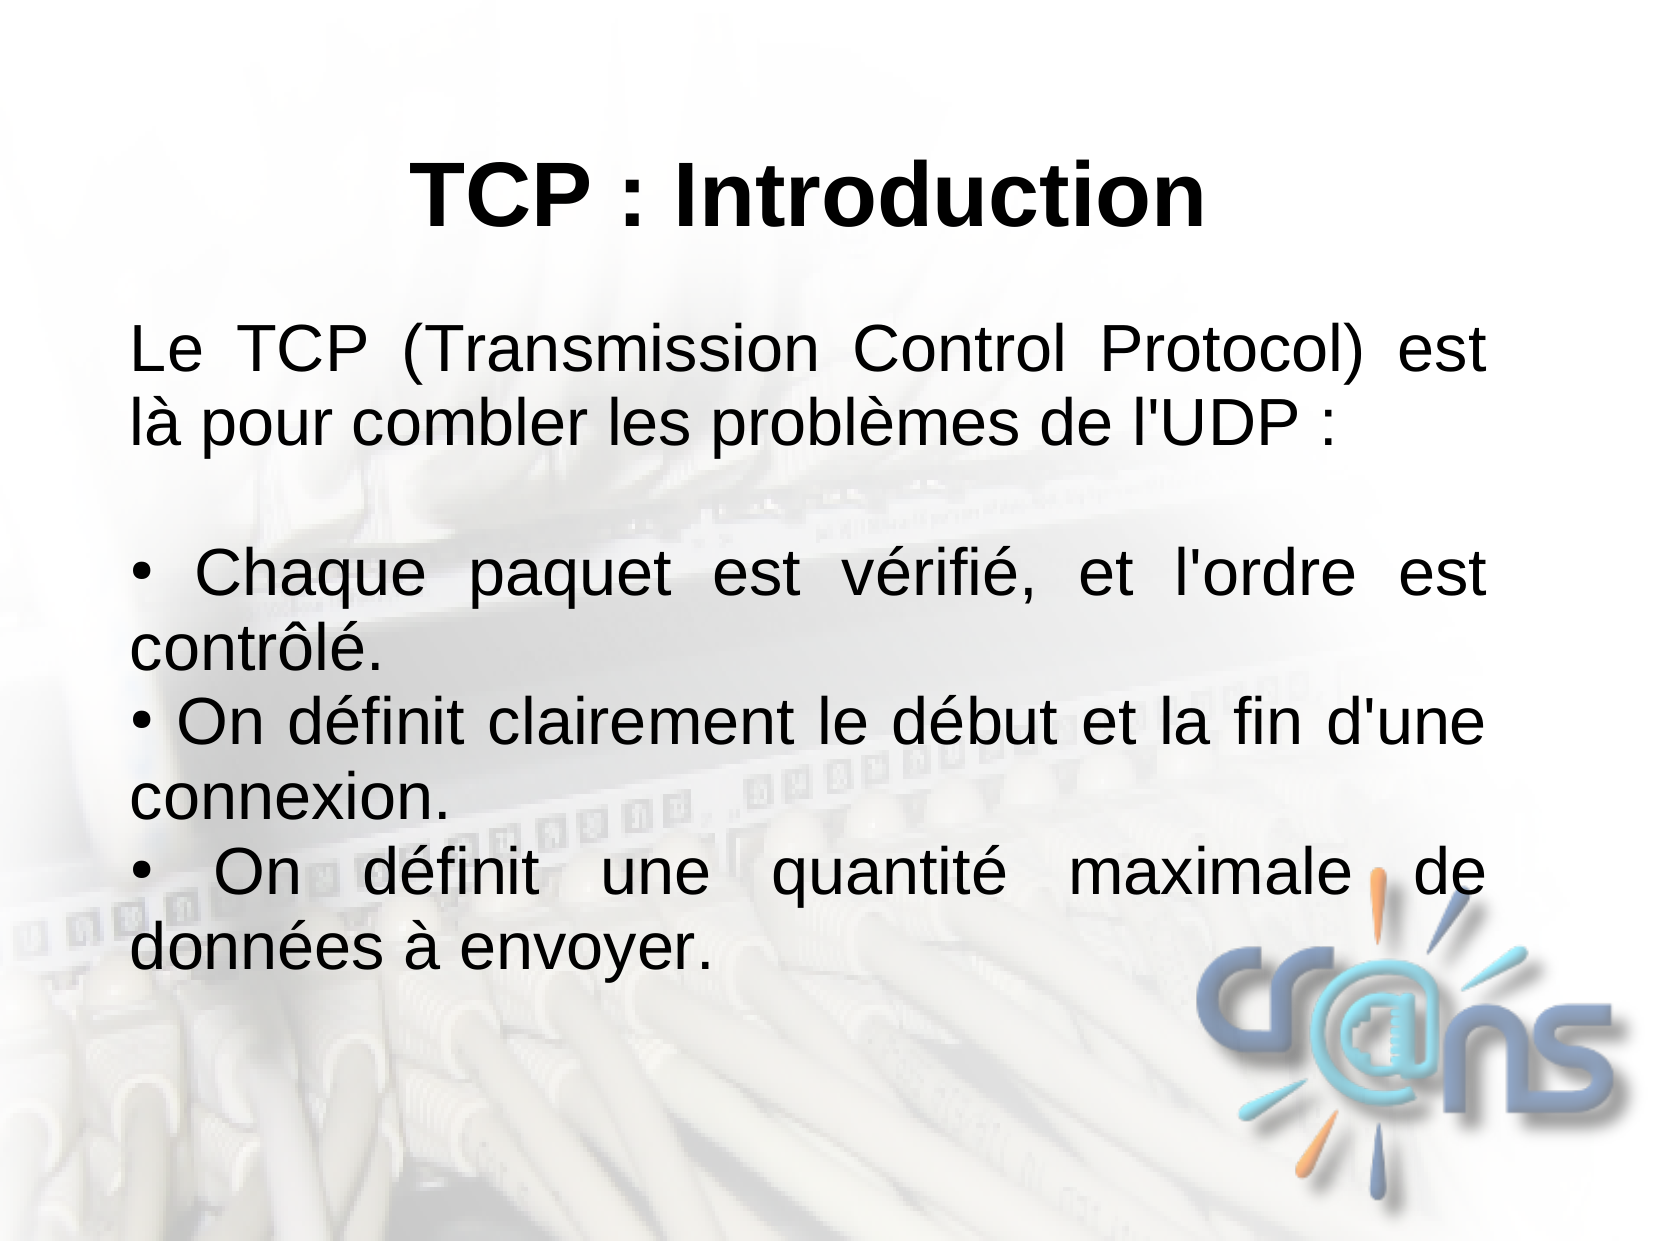

# TCP : Introduction
Le TCP (Transmission Control Protocol) est là pour combler les problèmes de l'UDP :
 Chaque paquet est vérifié, et l'ordre est contrôlé.
 On définit clairement le début et la fin d'une connexion.
 On définit une quantité maximale de données à envoyer.